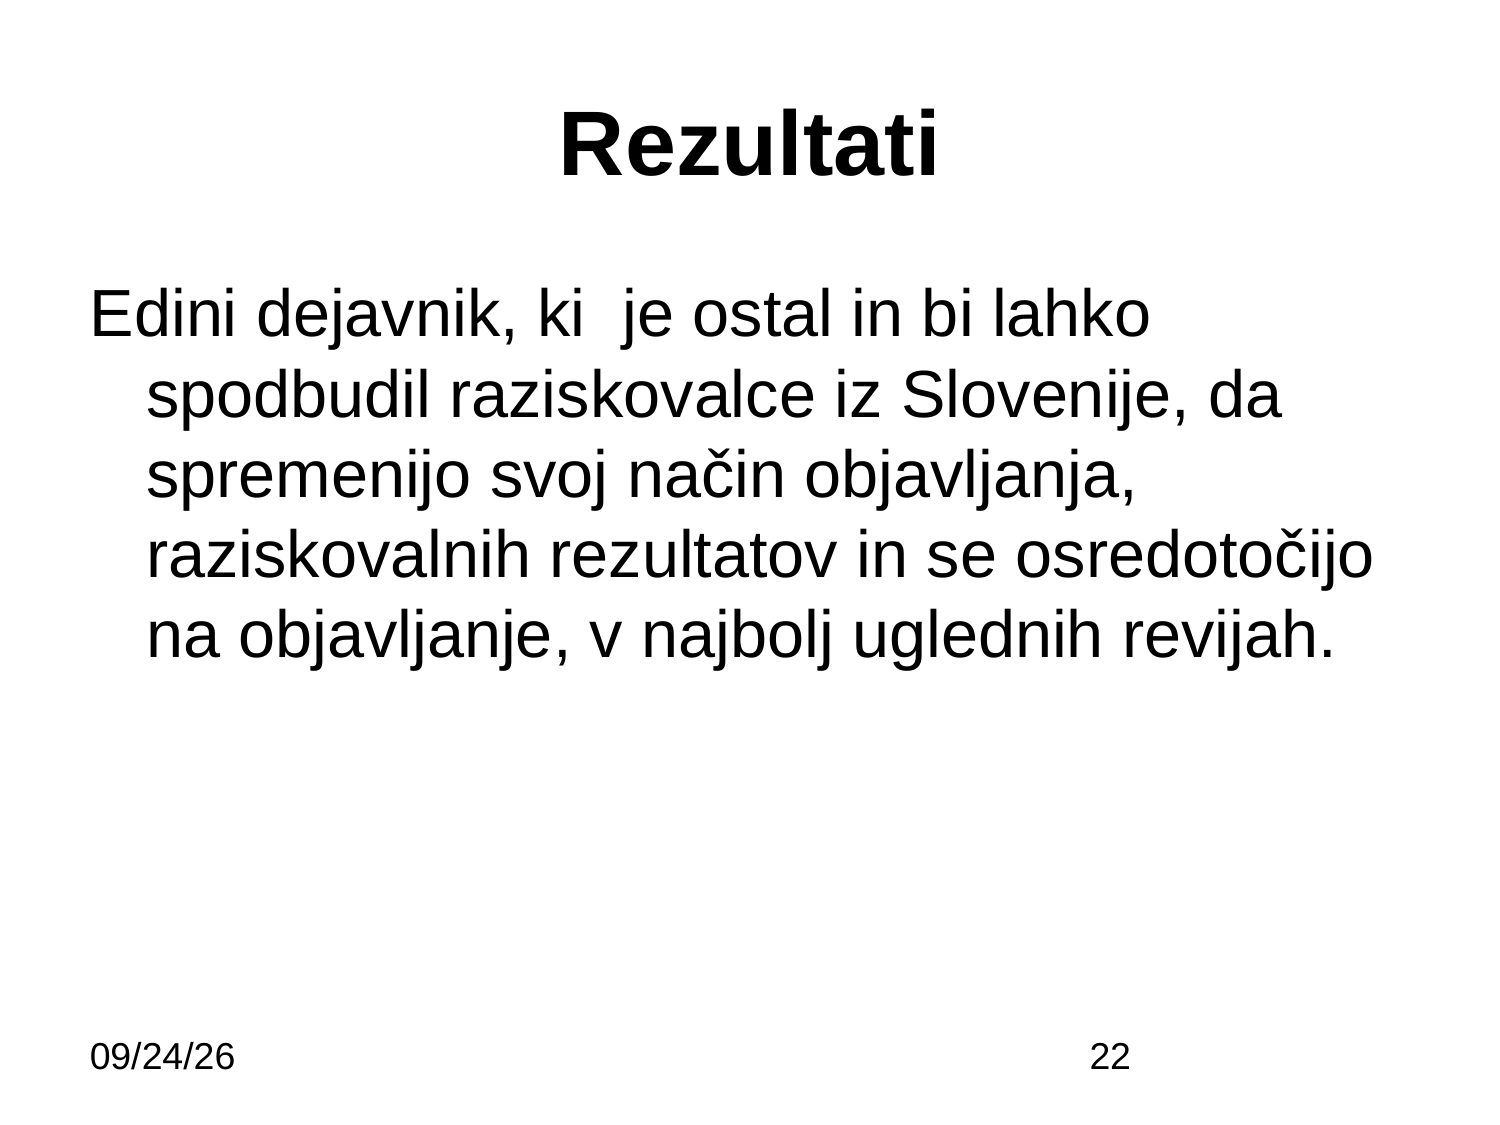

# Rezultati
Edini dejavnik, ki je ostal in bi lahko spodbudil raziskovalce iz Slovenije, da spremenijo svoj način objavljanja, raziskovalnih rezultatov in se osredotočijo na objavljanje, v najbolj uglednih revijah.
22